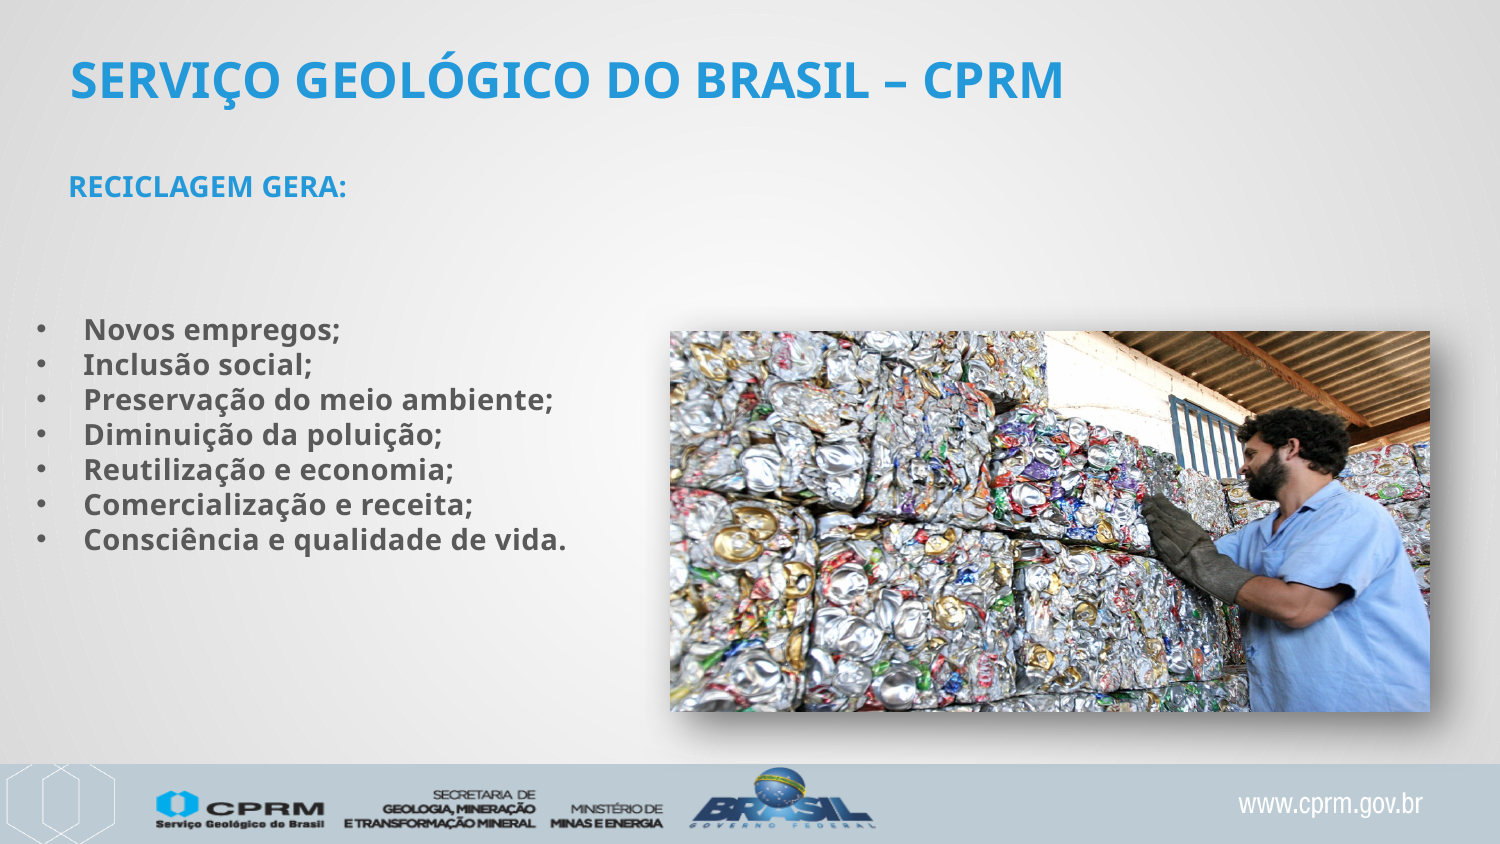

SERVIÇO GEOLÓGICO DO BRASIL – CPRM
 RECICLAGEM GERA:
Novos empregos;
Inclusão social;
Preservação do meio ambiente;
Diminuição da poluição;
Reutilização e economia;
Comercialização e receita;
Consciência e qualidade de vida.